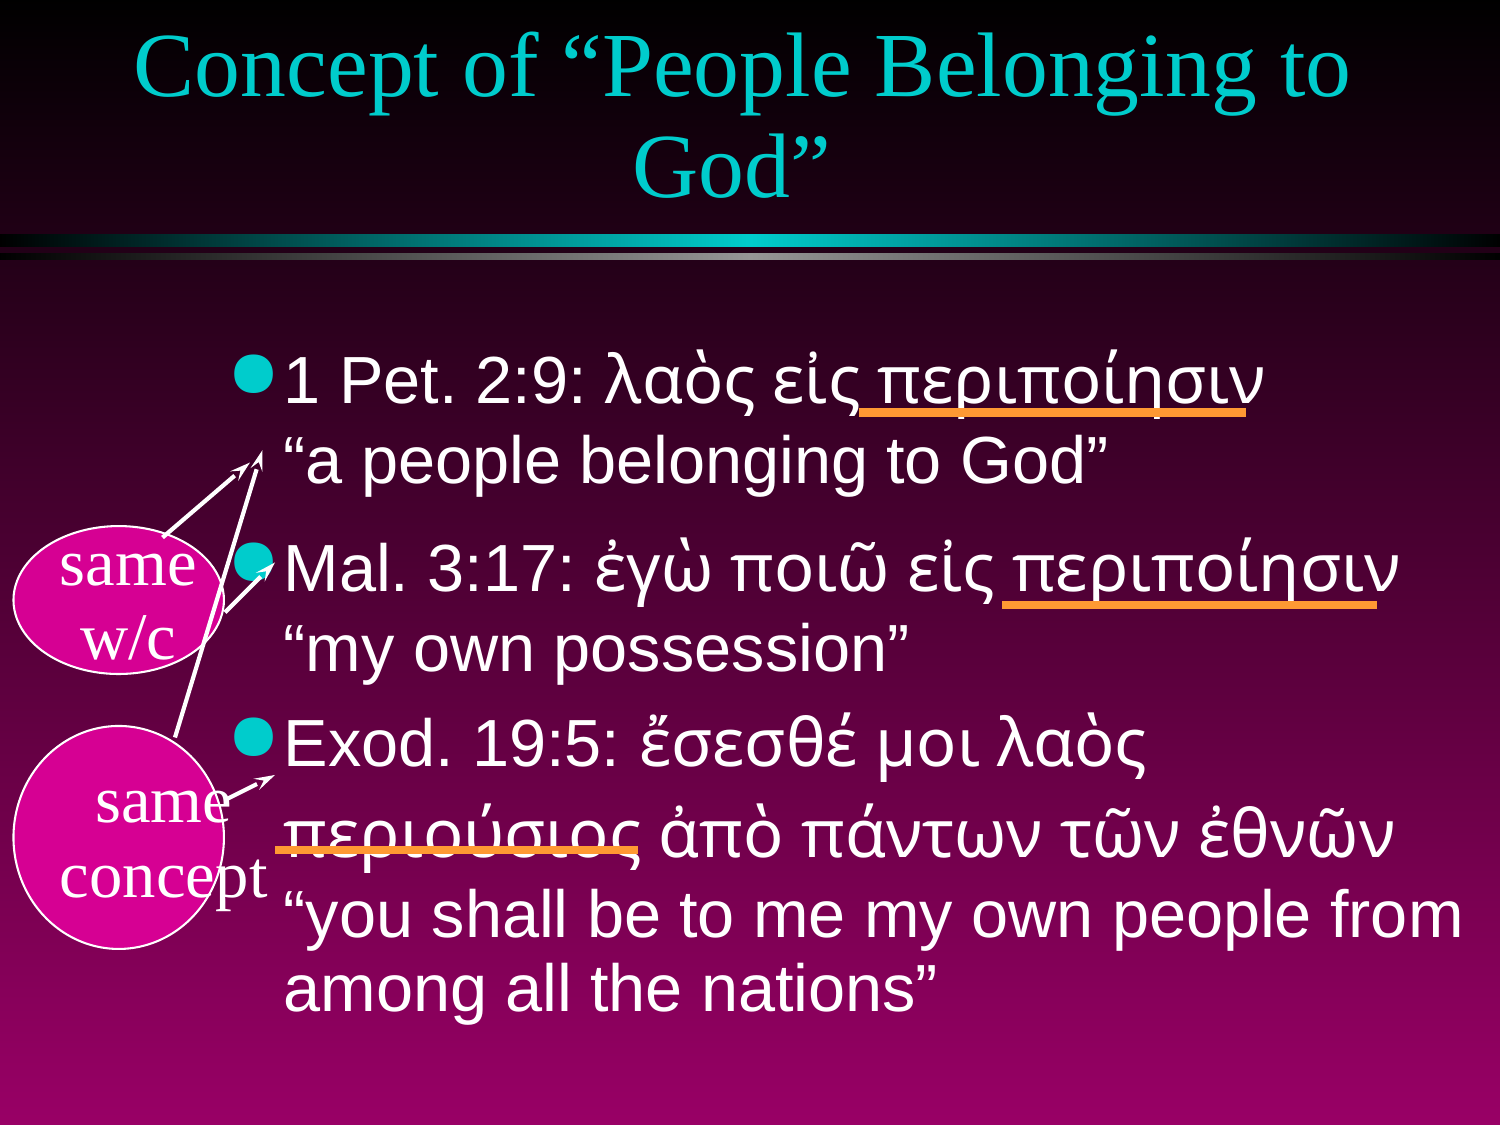

# Concept of “People Belonging to God”
1 Pet. 2:9: λαὸς εἰς περιποίησιν
“a people belonging to God”
same
concept
same
w/c
Mal. 3:17: ἐγὼ ποιῶ εἰς περιποίησιν
“my own possession”
Exod. 19:5: ἔσεσθέ μοι λαὸς
περιούσιος ἀπὸ πάντων τῶν ἐθνῶν
“you shall be to me my own people from among all the nations”